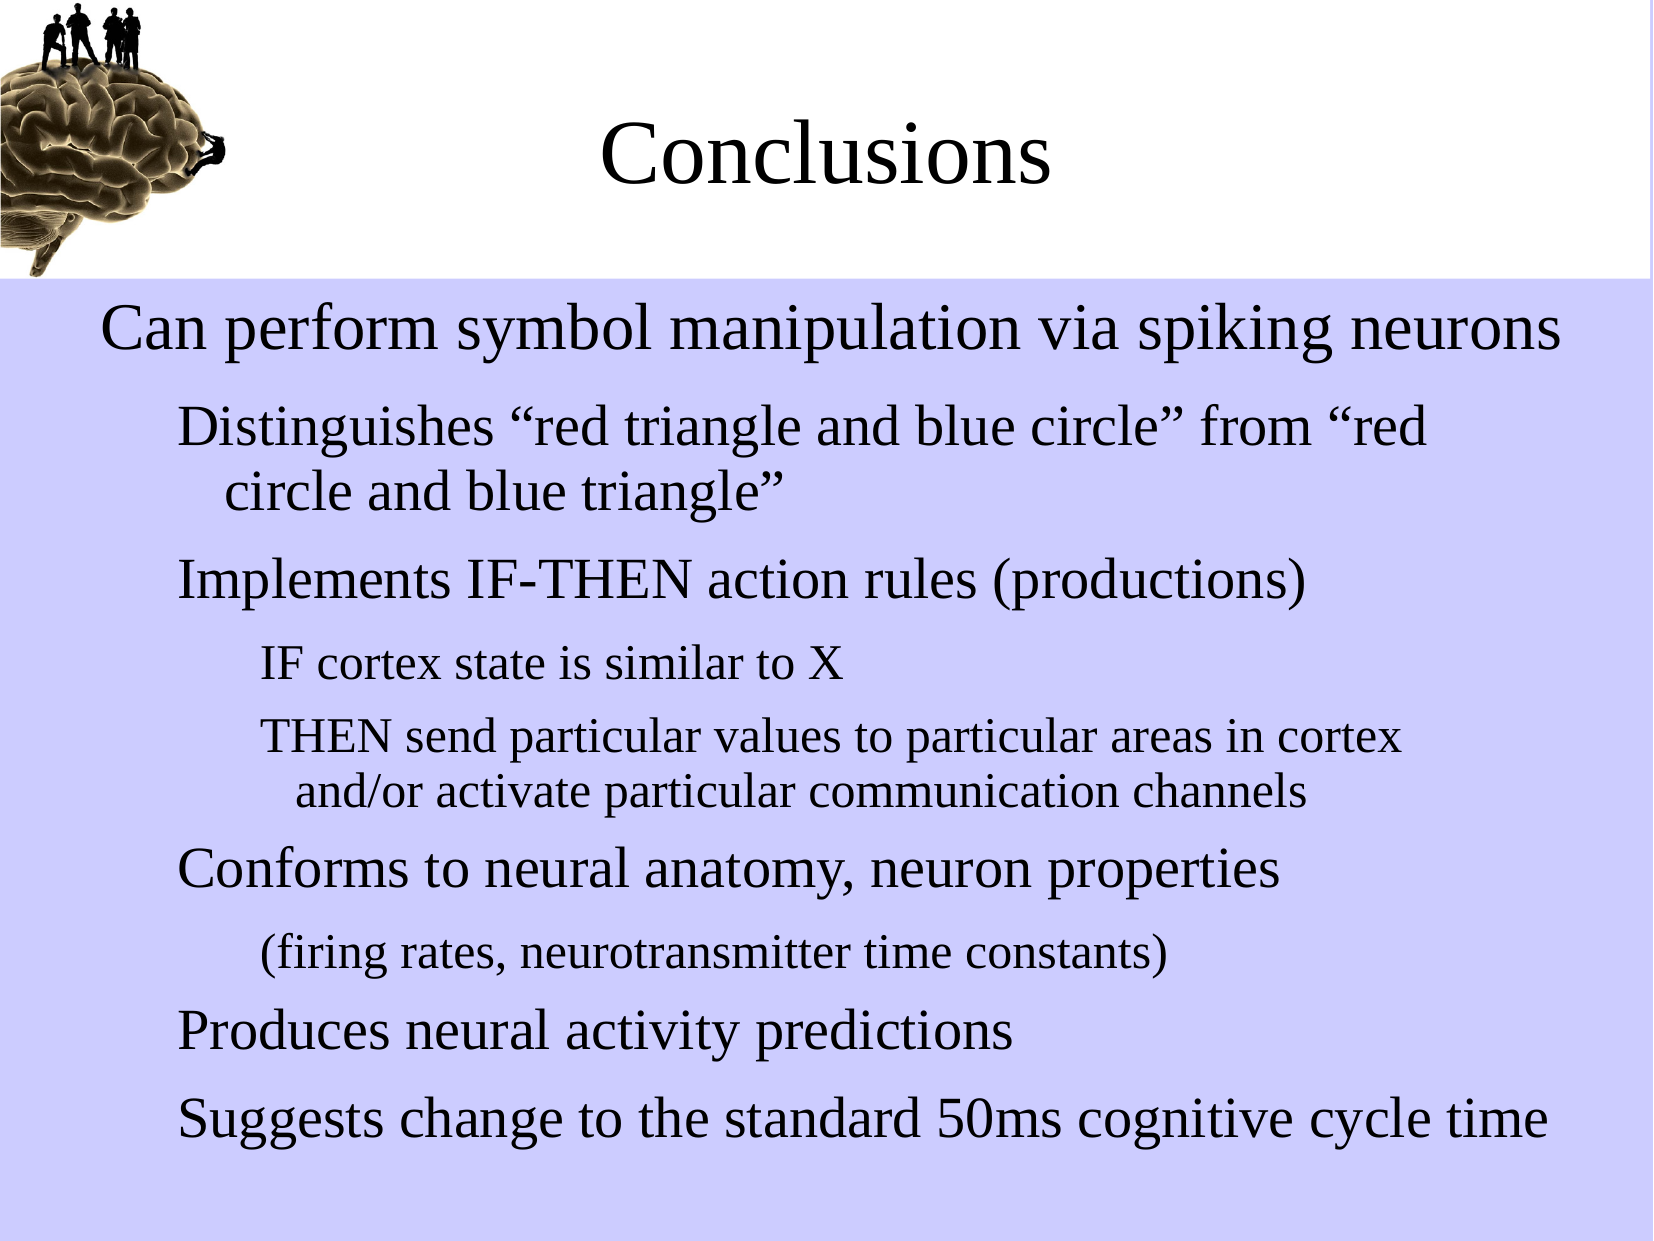

# Conclusions
Can perform symbol manipulation via spiking neurons
Distinguishes “red triangle and blue circle” from “red circle and blue triangle”
Implements IF-THEN action rules (productions)
IF cortex state is similar to X
THEN send particular values to particular areas in cortex
and/or activate particular communication channels
Conforms to neural anatomy, neuron properties
(firing rates, neurotransmitter time constants)
Produces neural activity predictions
Suggests change to the standard 50ms cognitive cycle time